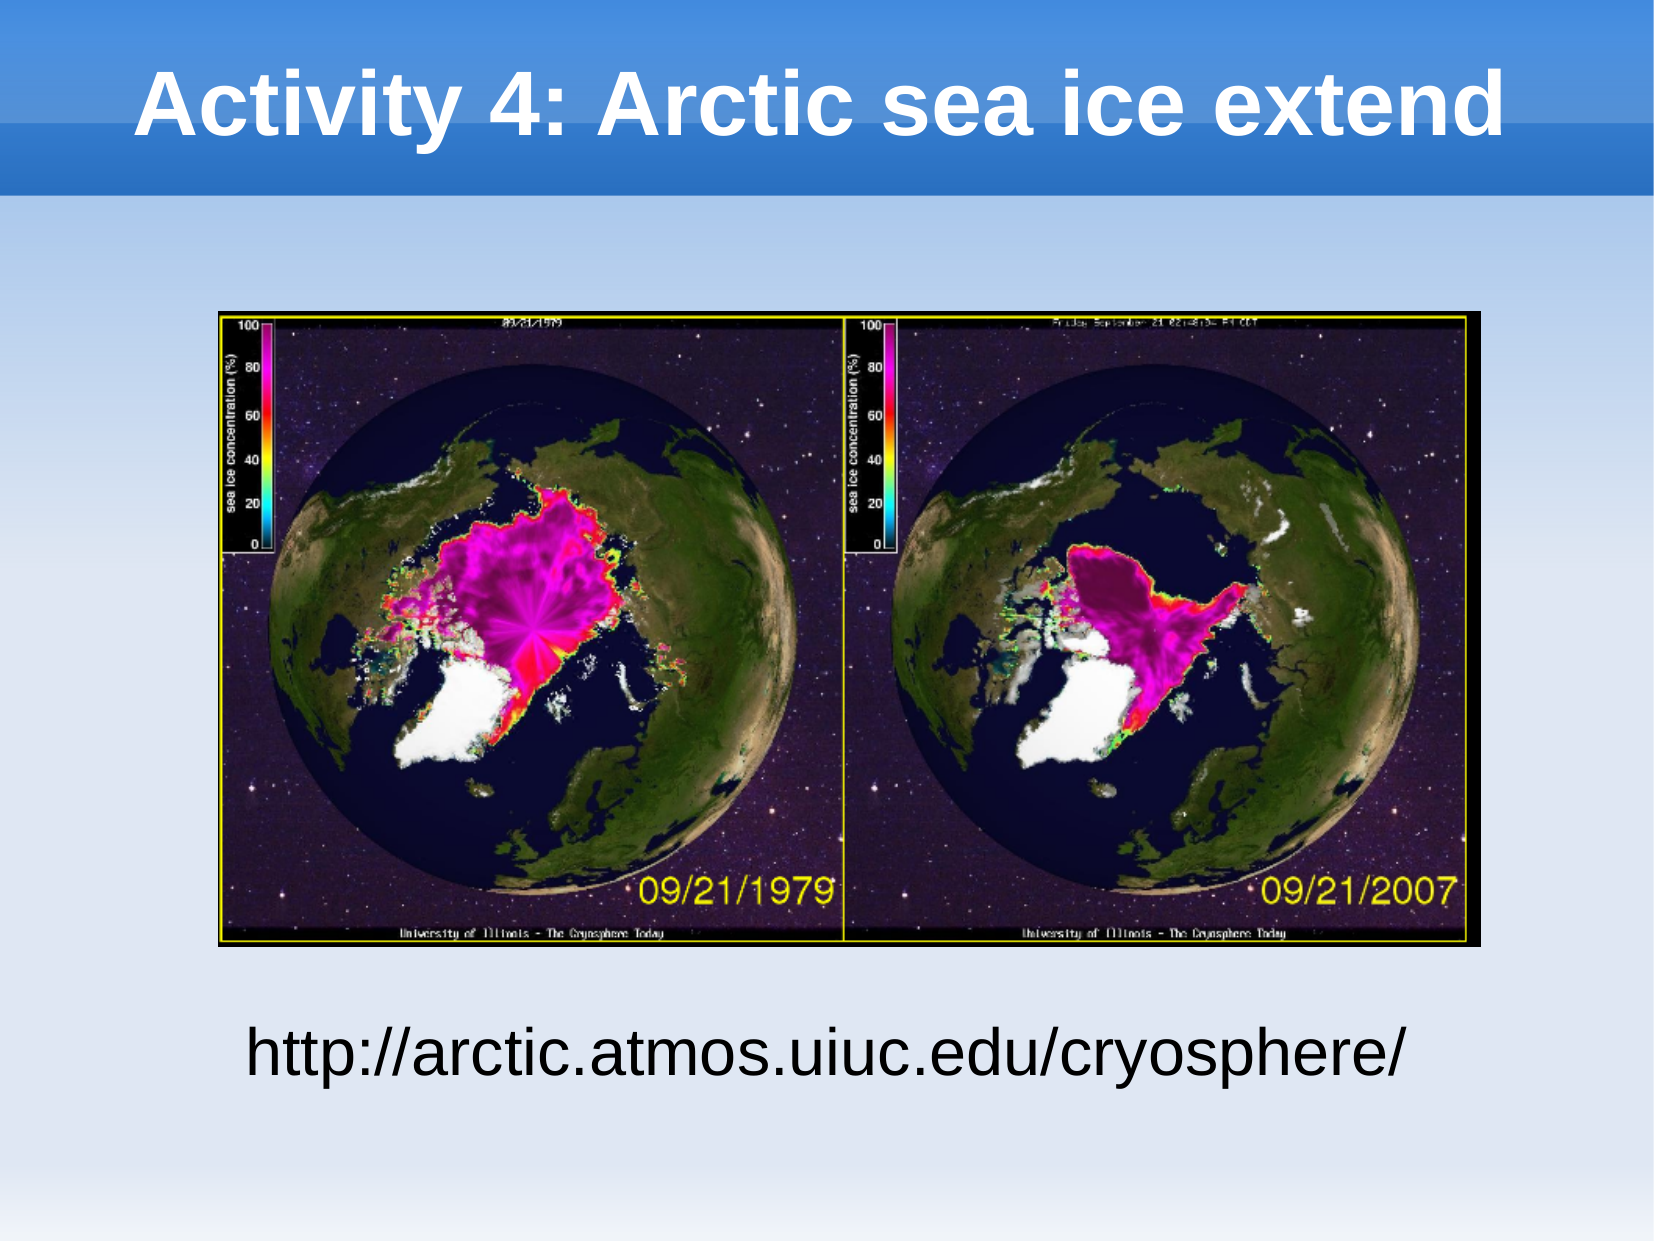

# Activity 4: Arctic sea ice extend
http://arctic.atmos.uiuc.edu/cryosphere/